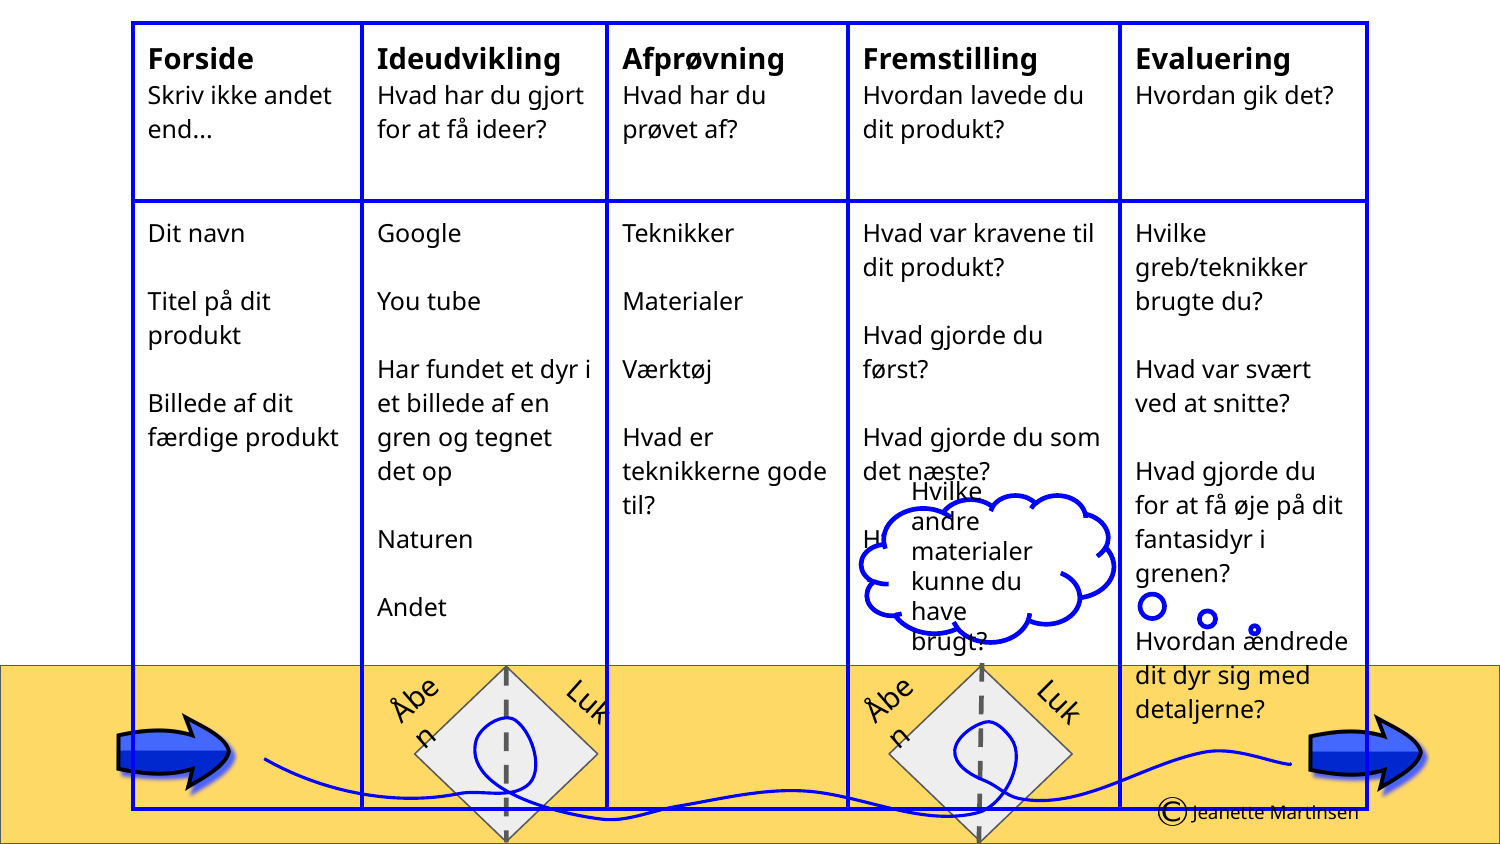

| Forside Skriv ikke andet end... | Ideudvikling Hvad har du gjort for at få ideer? | Afprøvning Hvad har du prøvet af? | Fremstilling Hvordan lavede du dit produkt? | Evaluering Hvordan gik det? |
| --- | --- | --- | --- | --- |
| Dit navn Titel på dit produkt Billede af dit færdige produkt | Google You tube Har fundet et dyr i et billede af en gren og tegnet det op Naturen Andet | Teknikker Materialer Værktøj Hvad er teknikkerne gode til? | Hvad var kravene til dit produkt? Hvad gjorde du først? Hvad gjorde du som det næste? Hvad gjorde du videre…? | Hvilke greb/teknikker brugte du? Hvad var svært ved at snitte? Hvad gjorde du for at få øje på dit fantasidyr i grenen? Hvordan ændrede dit dyr sig med detaljerne? |
Hvilke andre materialer kunne du have brugt?
Åben
Åben
Luk
Luk
Jeanette Martinsen